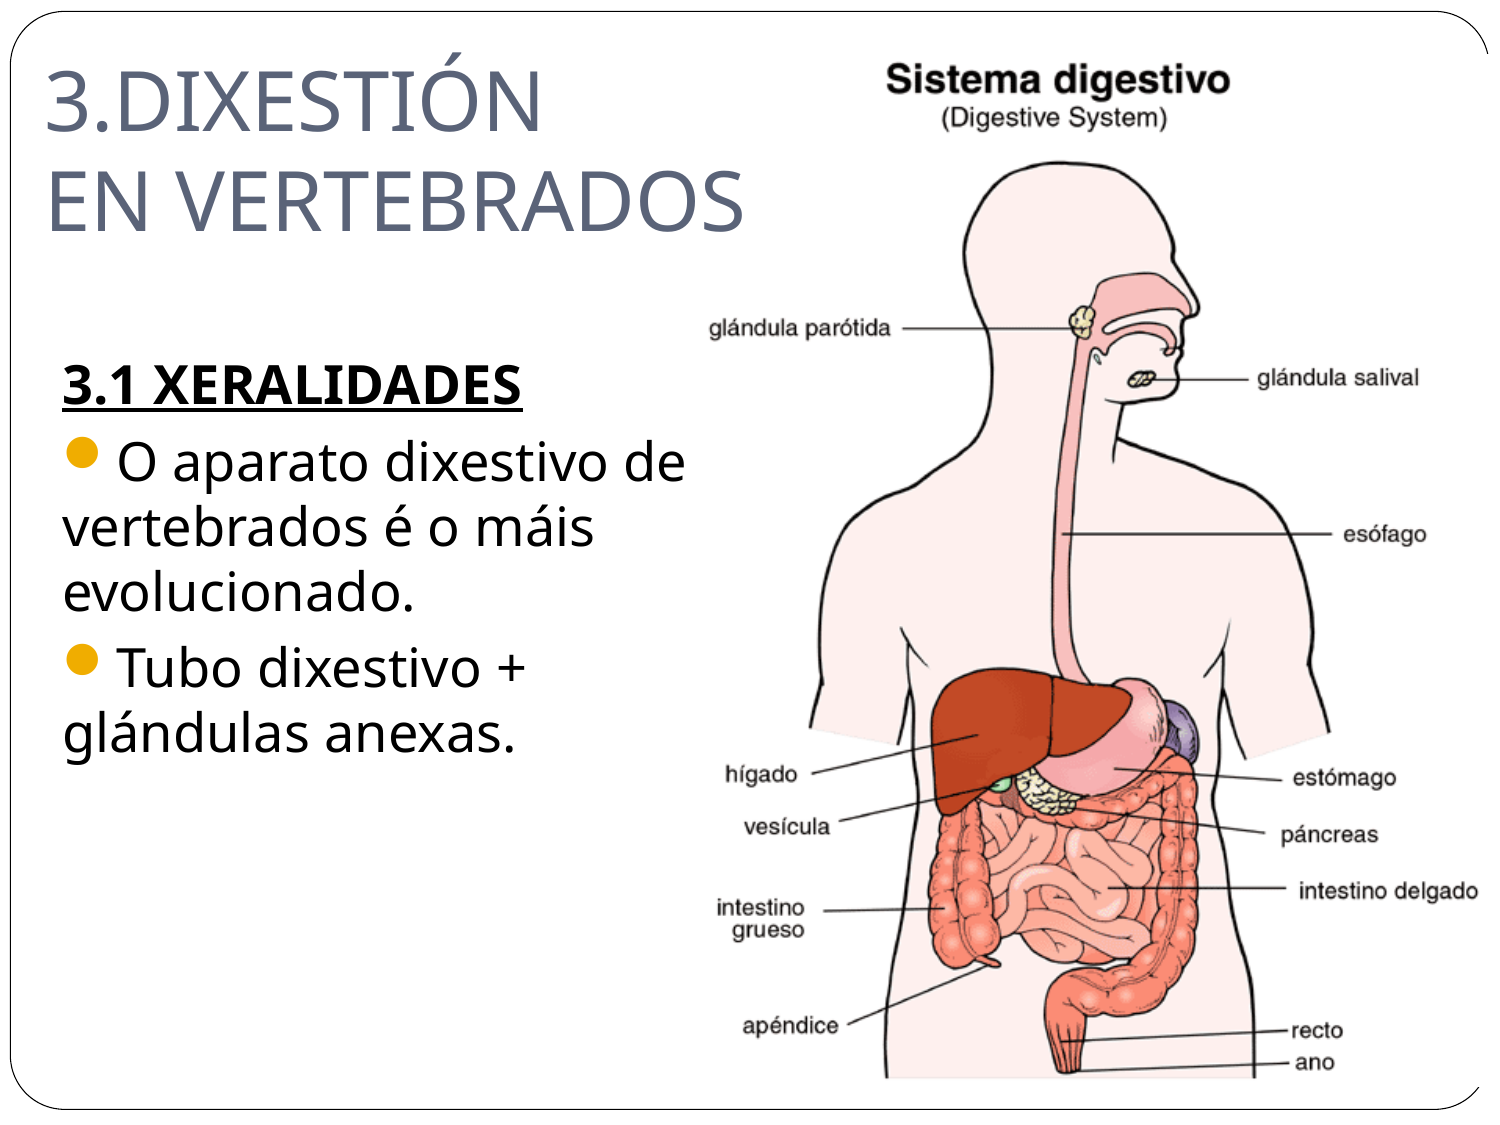

3.DIXESTIÓN
EN VERTEBRADOS
3.1 XERALIDADES
O aparato dixestivo de vertebrados é o máis evolucionado.
Tubo dixestivo + glándulas anexas.